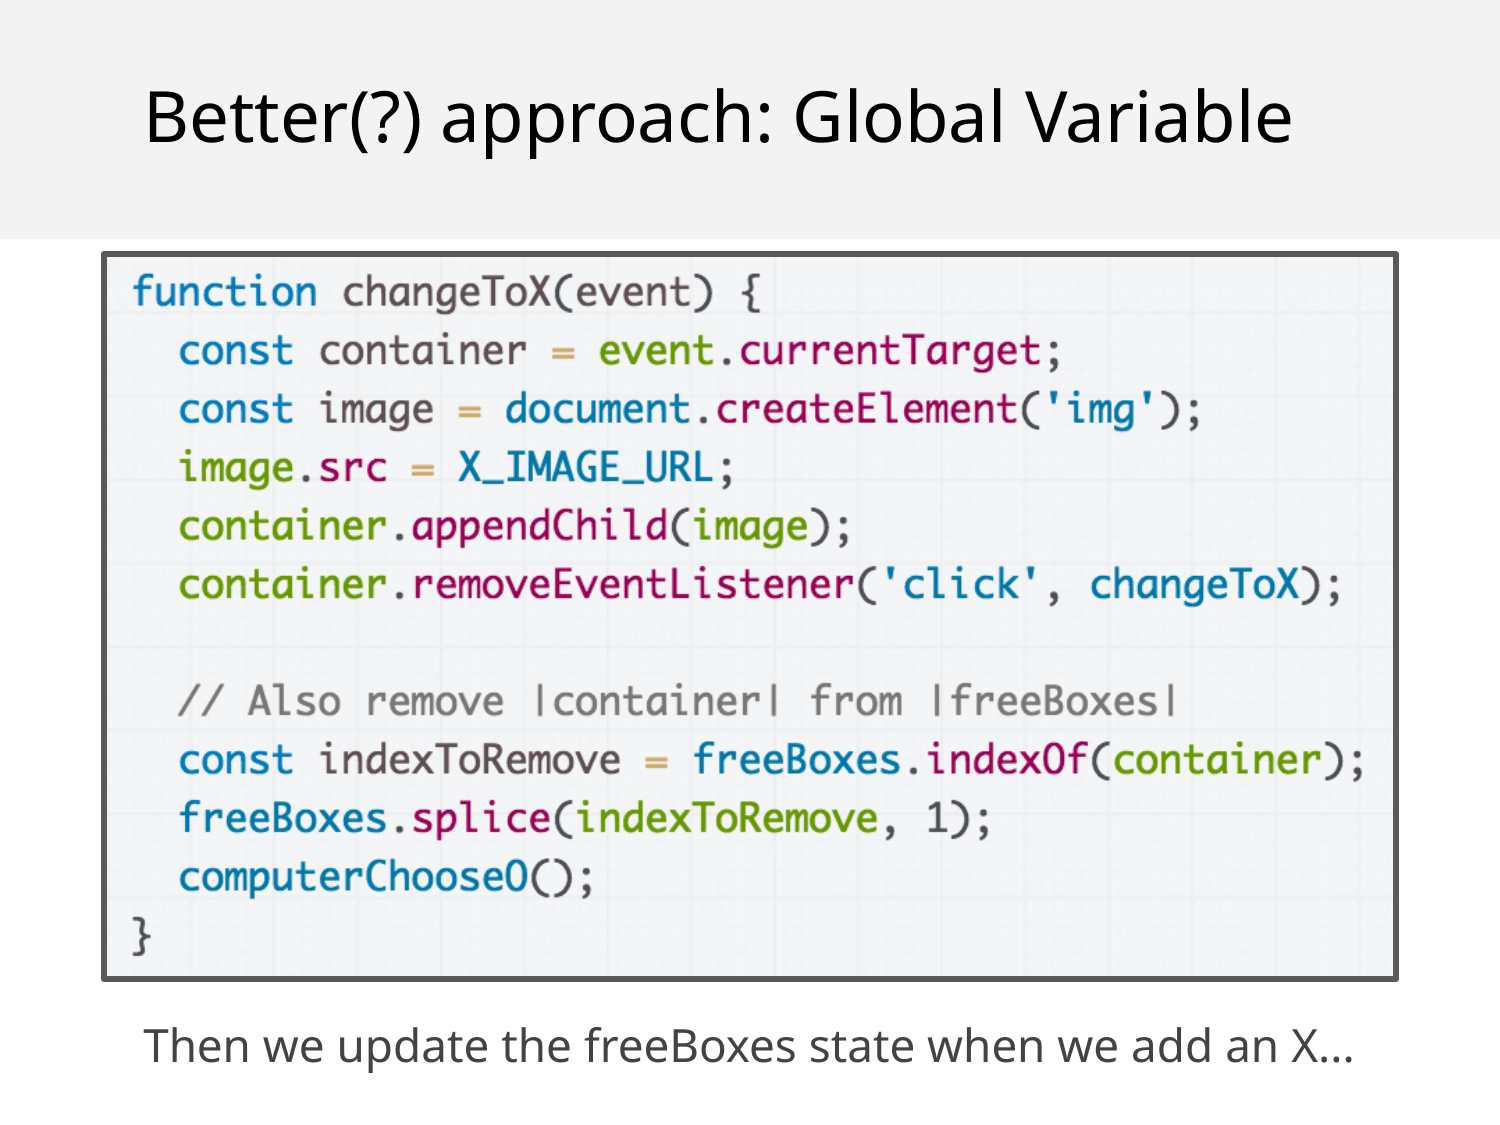

# Better(?) approach: Global Variable
Then we update the freeBoxes state when we add an X...